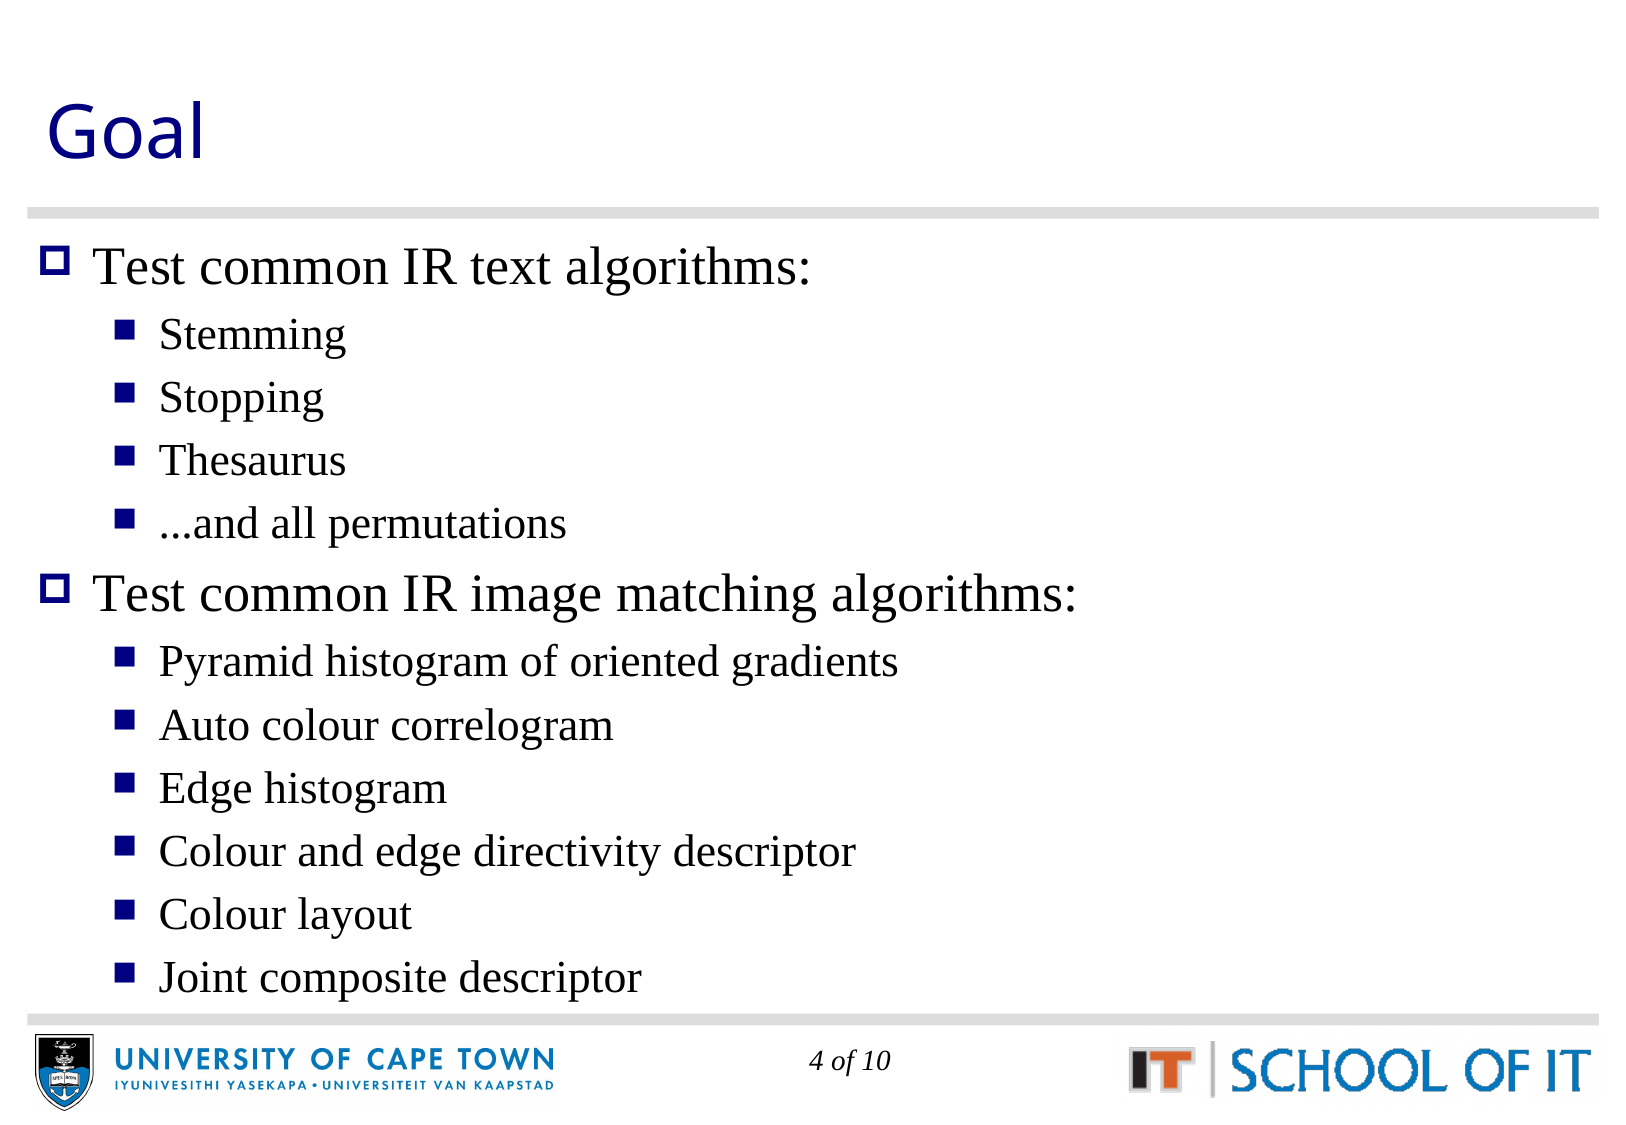

# Goal
Test common IR text algorithms:
Stemming
Stopping
Thesaurus
...and all permutations
Test common IR image matching algorithms:
Pyramid histogram of oriented gradients
Auto colour correlogram
Edge histogram
Colour and edge directivity descriptor
Colour layout
Joint composite descriptor
4